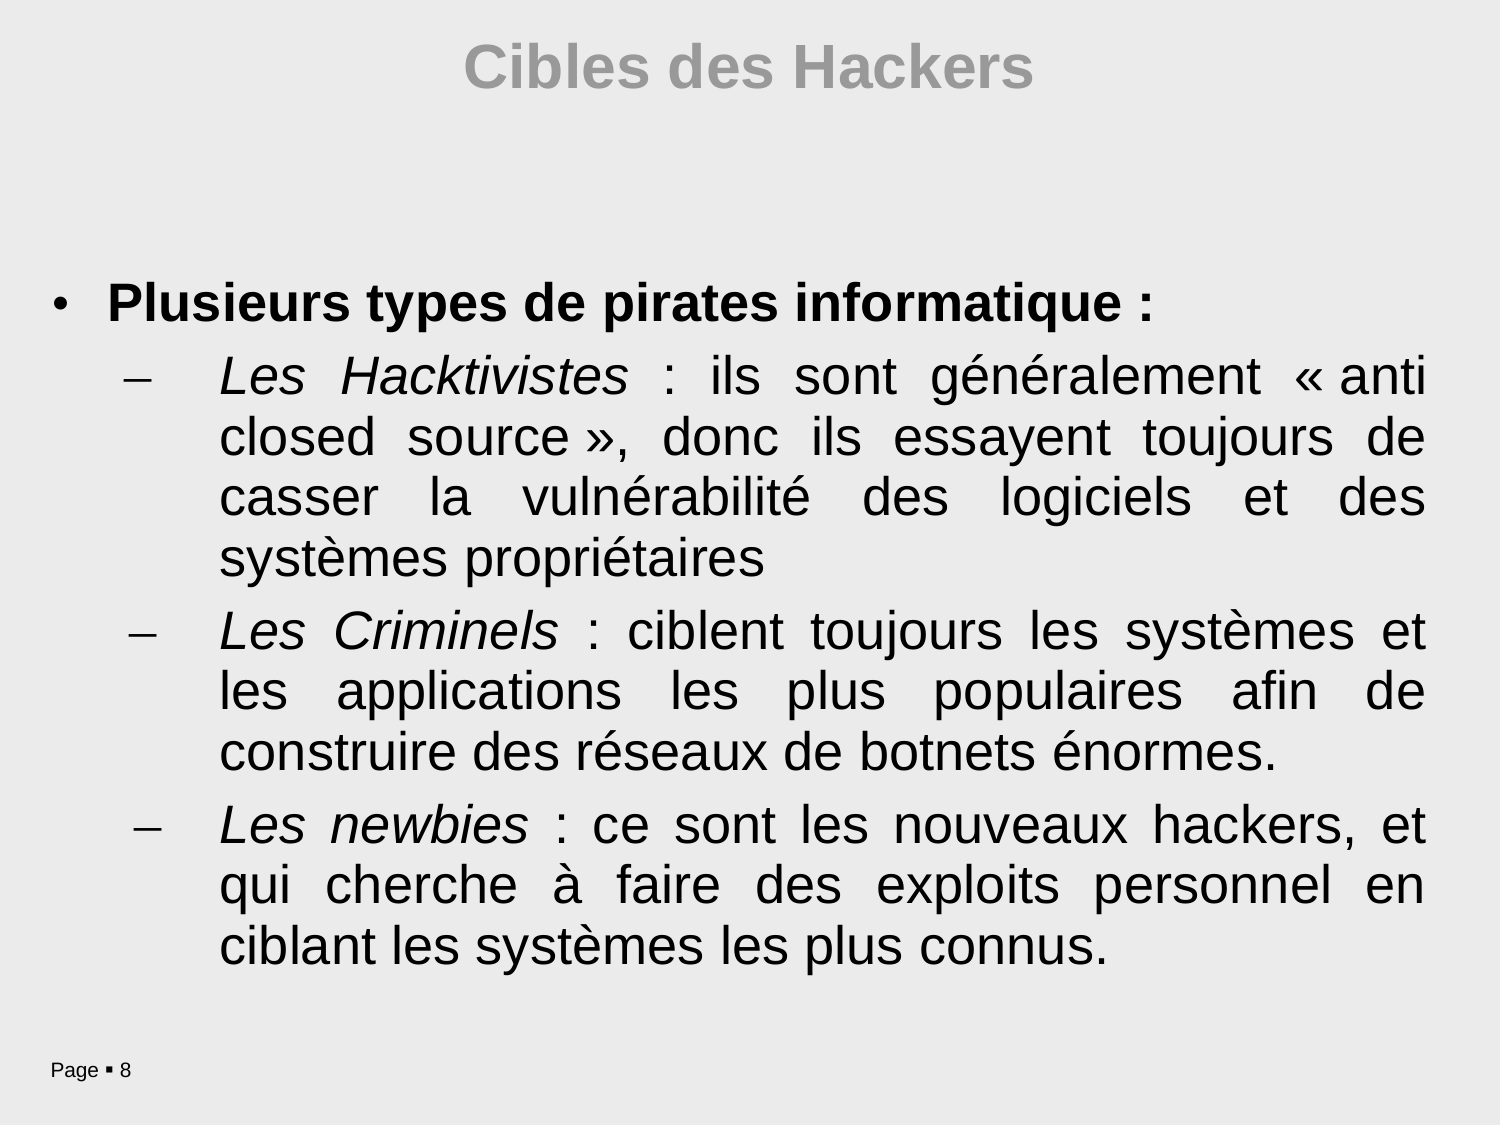

# Cibles des Hackers
Plusieurs types de pirates informatique :
Les Hacktivistes : ils sont généralement « anti closed source », donc ils essayent toujours de casser la vulnérabilité des logiciels et des systèmes propriétaires
Les Criminels : ciblent toujours les systèmes et les applications les plus populaires afin de construire des réseaux de botnets énormes.
Les newbies : ce sont les nouveaux hackers, et qui cherche à faire des exploits personnel en ciblant les systèmes les plus connus.